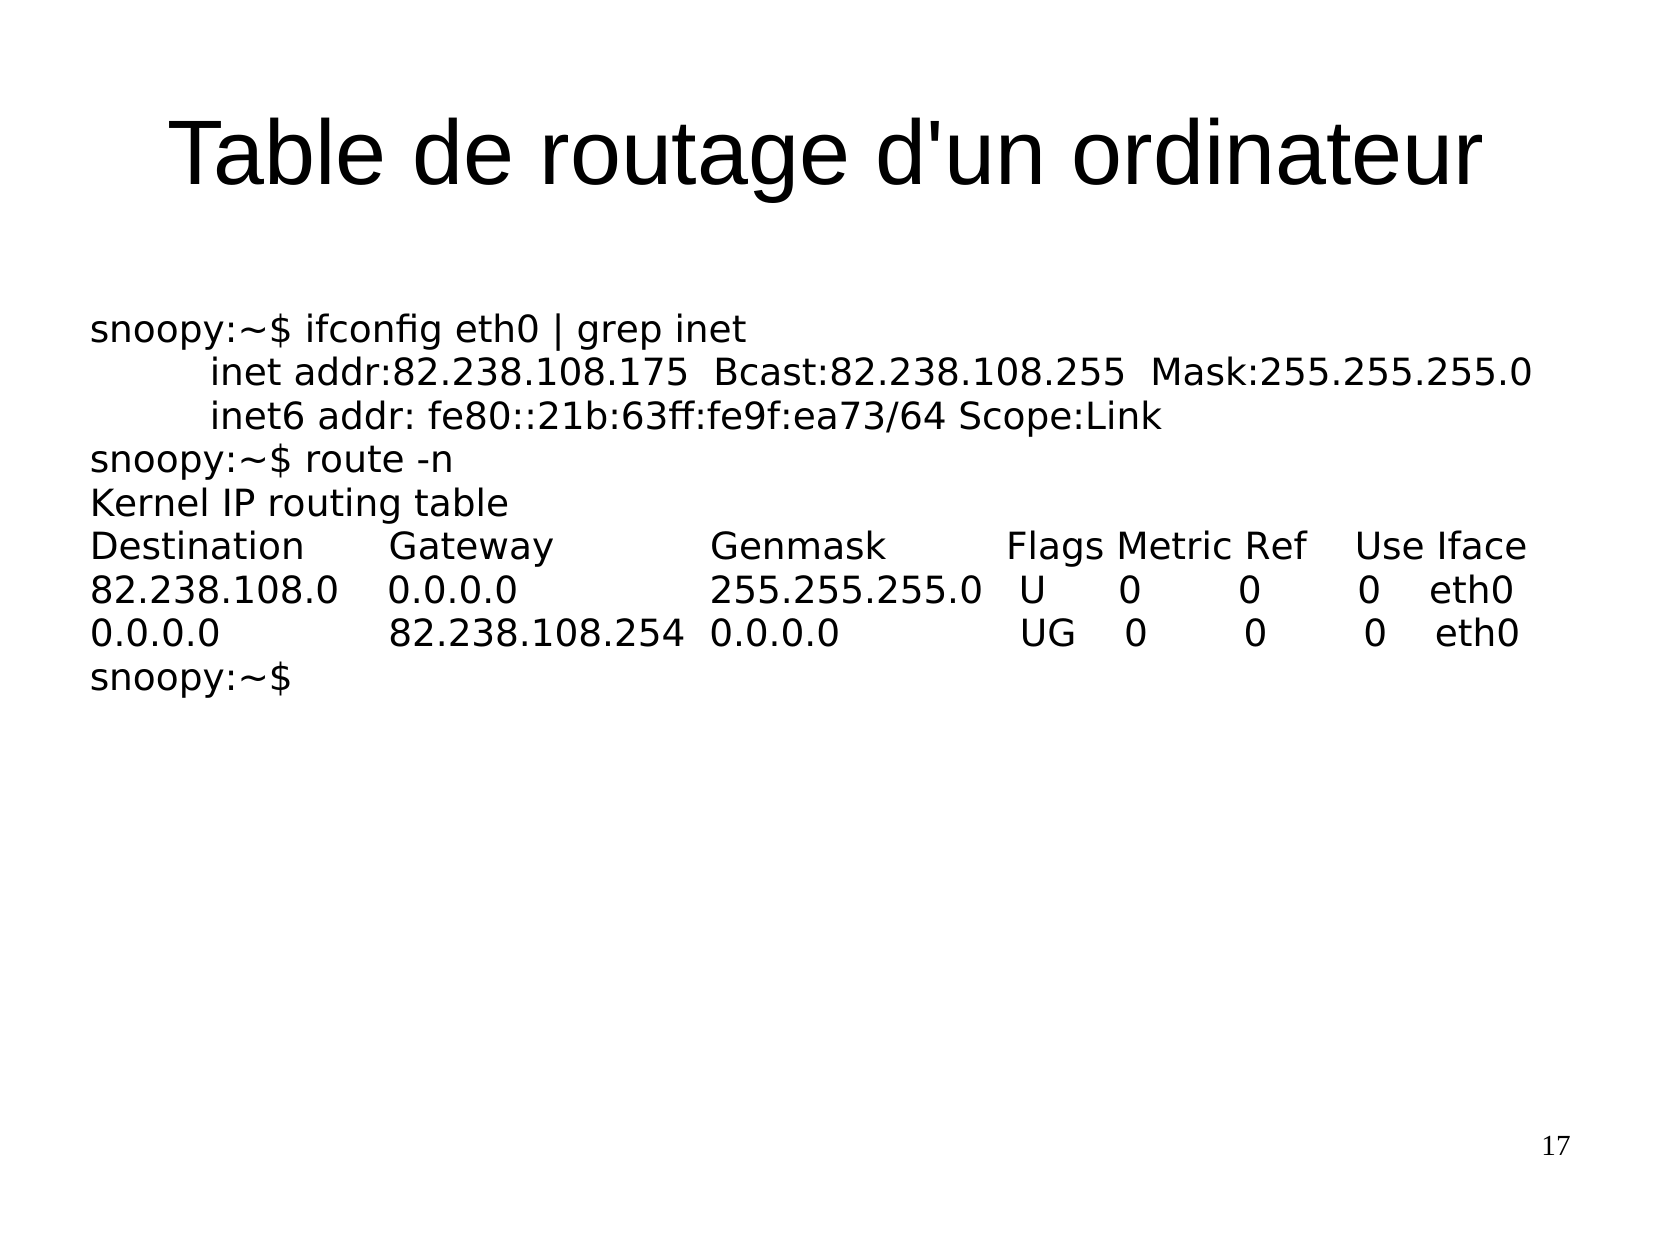

# Table de routage d'un ordinateur
snoopy:~$ ifconfig eth0 | grep inet
 inet addr:82.238.108.175 Bcast:82.238.108.255 Mask:255.255.255.0
 inet6 addr: fe80::21b:63ff:fe9f:ea73/64 Scope:Link
snoopy:~$ route -n
Kernel IP routing table
Destination Gateway Genmask Flags Metric Ref Use Iface
82.238.108.0 0.0.0.0 255.255.255.0 U 0 0 0 eth0
0.0.0.0 82.238.108.254 0.0.0.0 UG 0 0 0 eth0
snoopy:~$
17